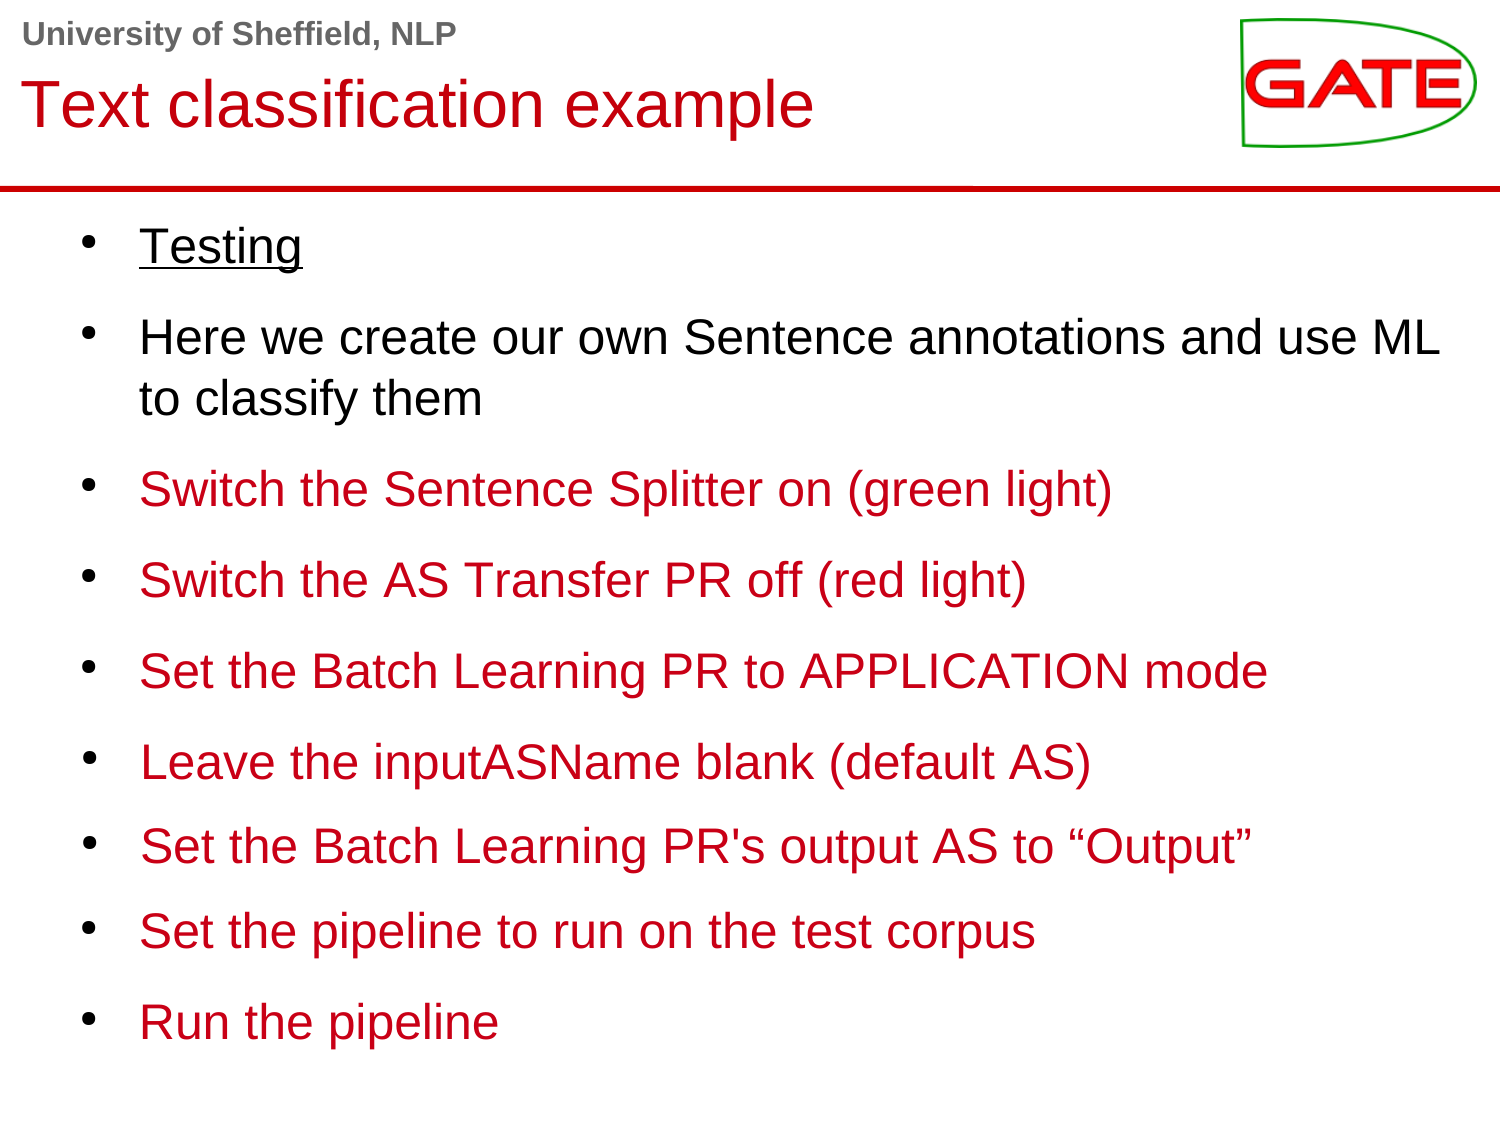

# Text classification example
Testing
Here we create our own Sentence annotations and use ML to classify them
Switch the Sentence Splitter on (green light)
Switch the AS Transfer PR off (red light)
Set the Batch Learning PR to APPLICATION mode
Leave the inputASName blank (default AS)
Set the Batch Learning PR's output AS to “Output”
Set the pipeline to run on the test corpus
Run the pipeline